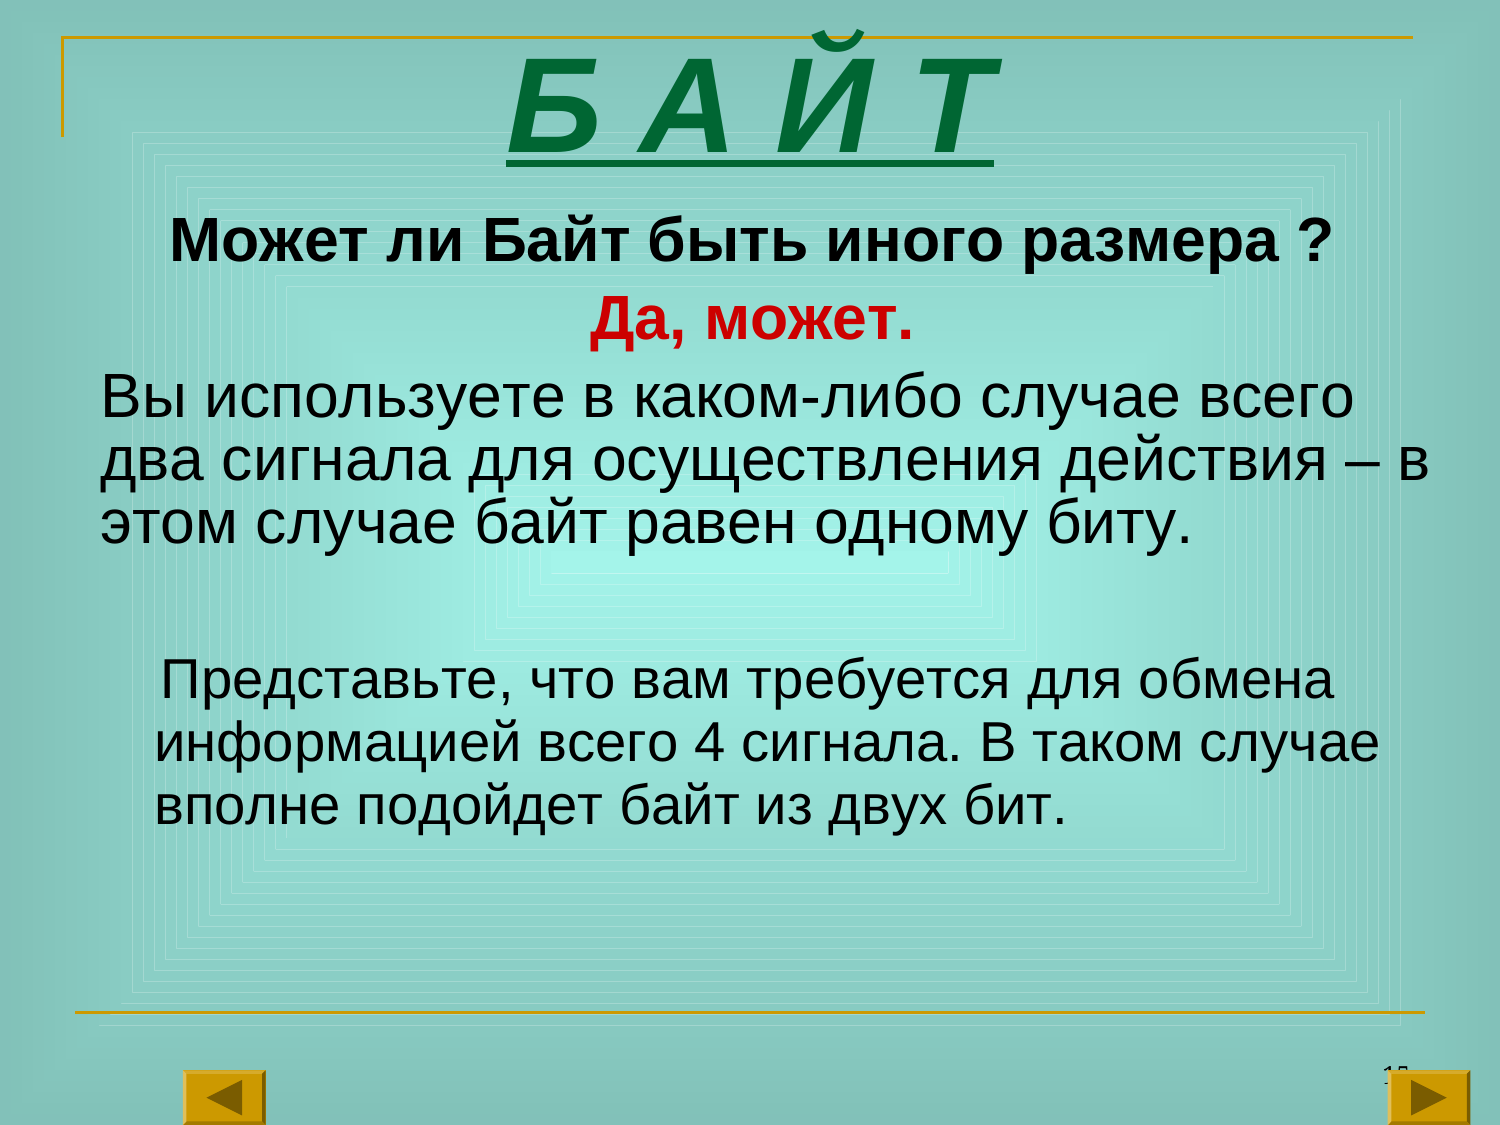

# Б А Й Т
Может ли Байт быть иного размера ?
Да, может.
	Вы используете в каком-либо случае всего два сигнала для осуществления действия – в этом случае байт равен одному биту.
 Представьте, что вам требуется для обмена информацией всего 4 сигнала. В таком случае вполне подойдет байт из двух бит.
15